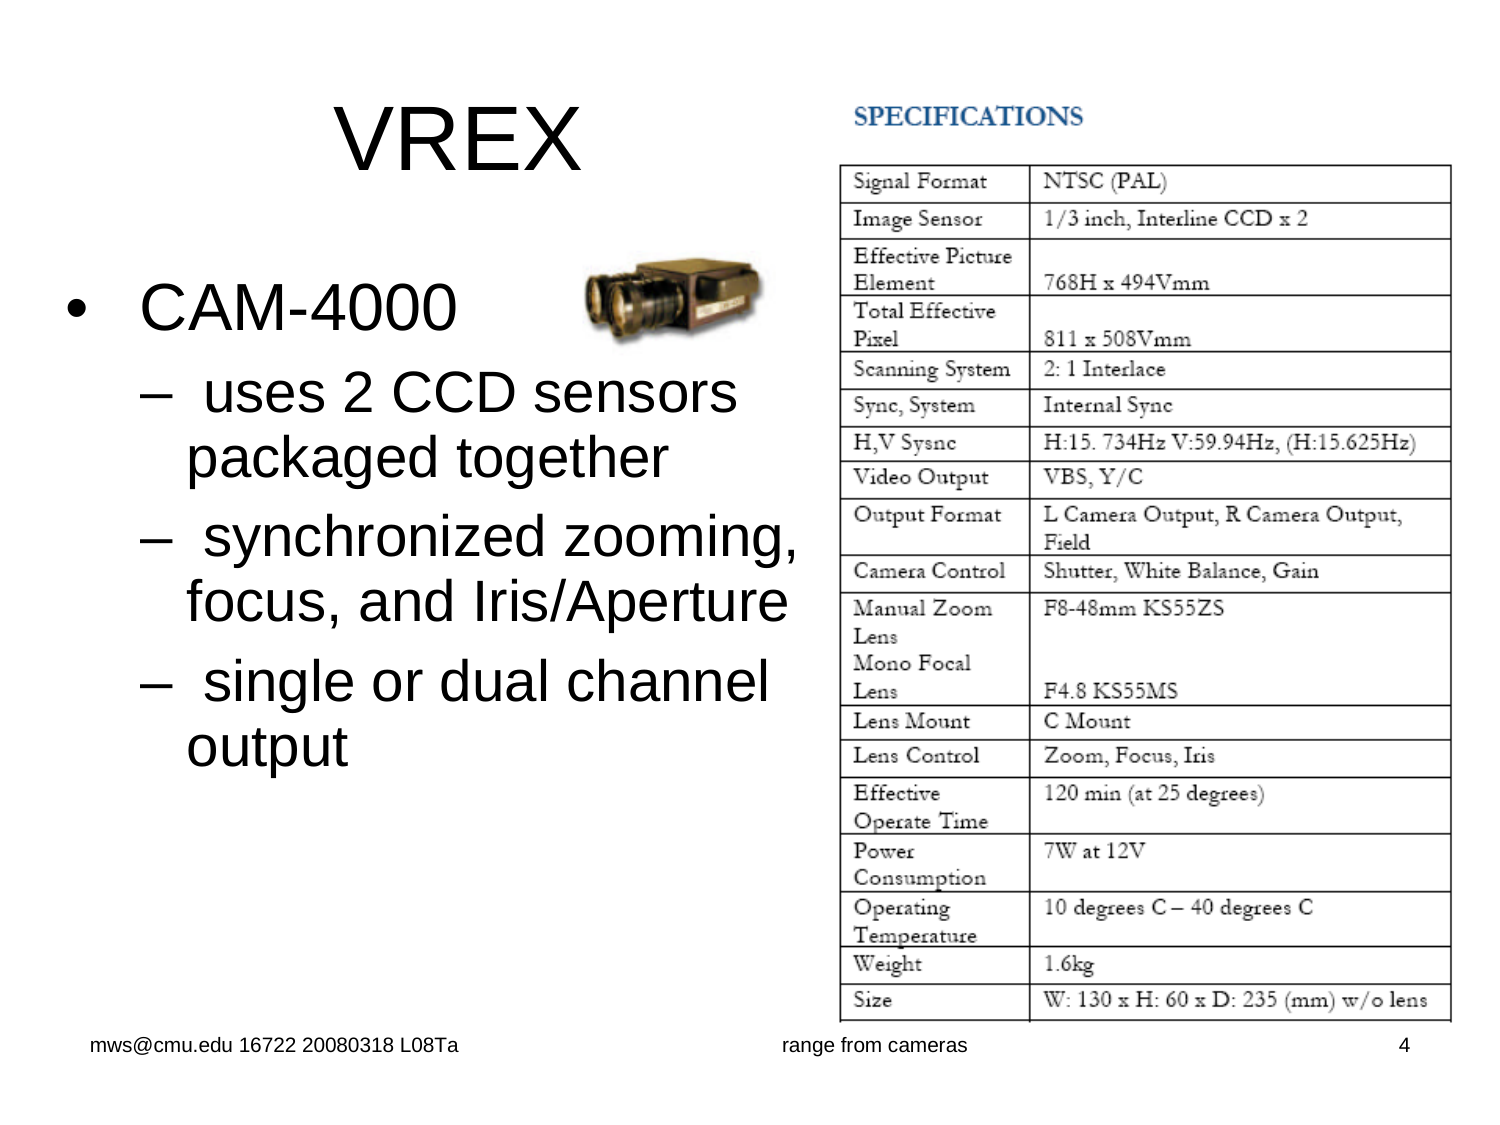

# VREX
 CAM-4000
 uses 2 CCD sensors packaged together
 synchronized zooming, focus, and Iris/Aperture
 single or dual channel output
mws@cmu.edu 16722 20080318 L08Ta
range from cameras